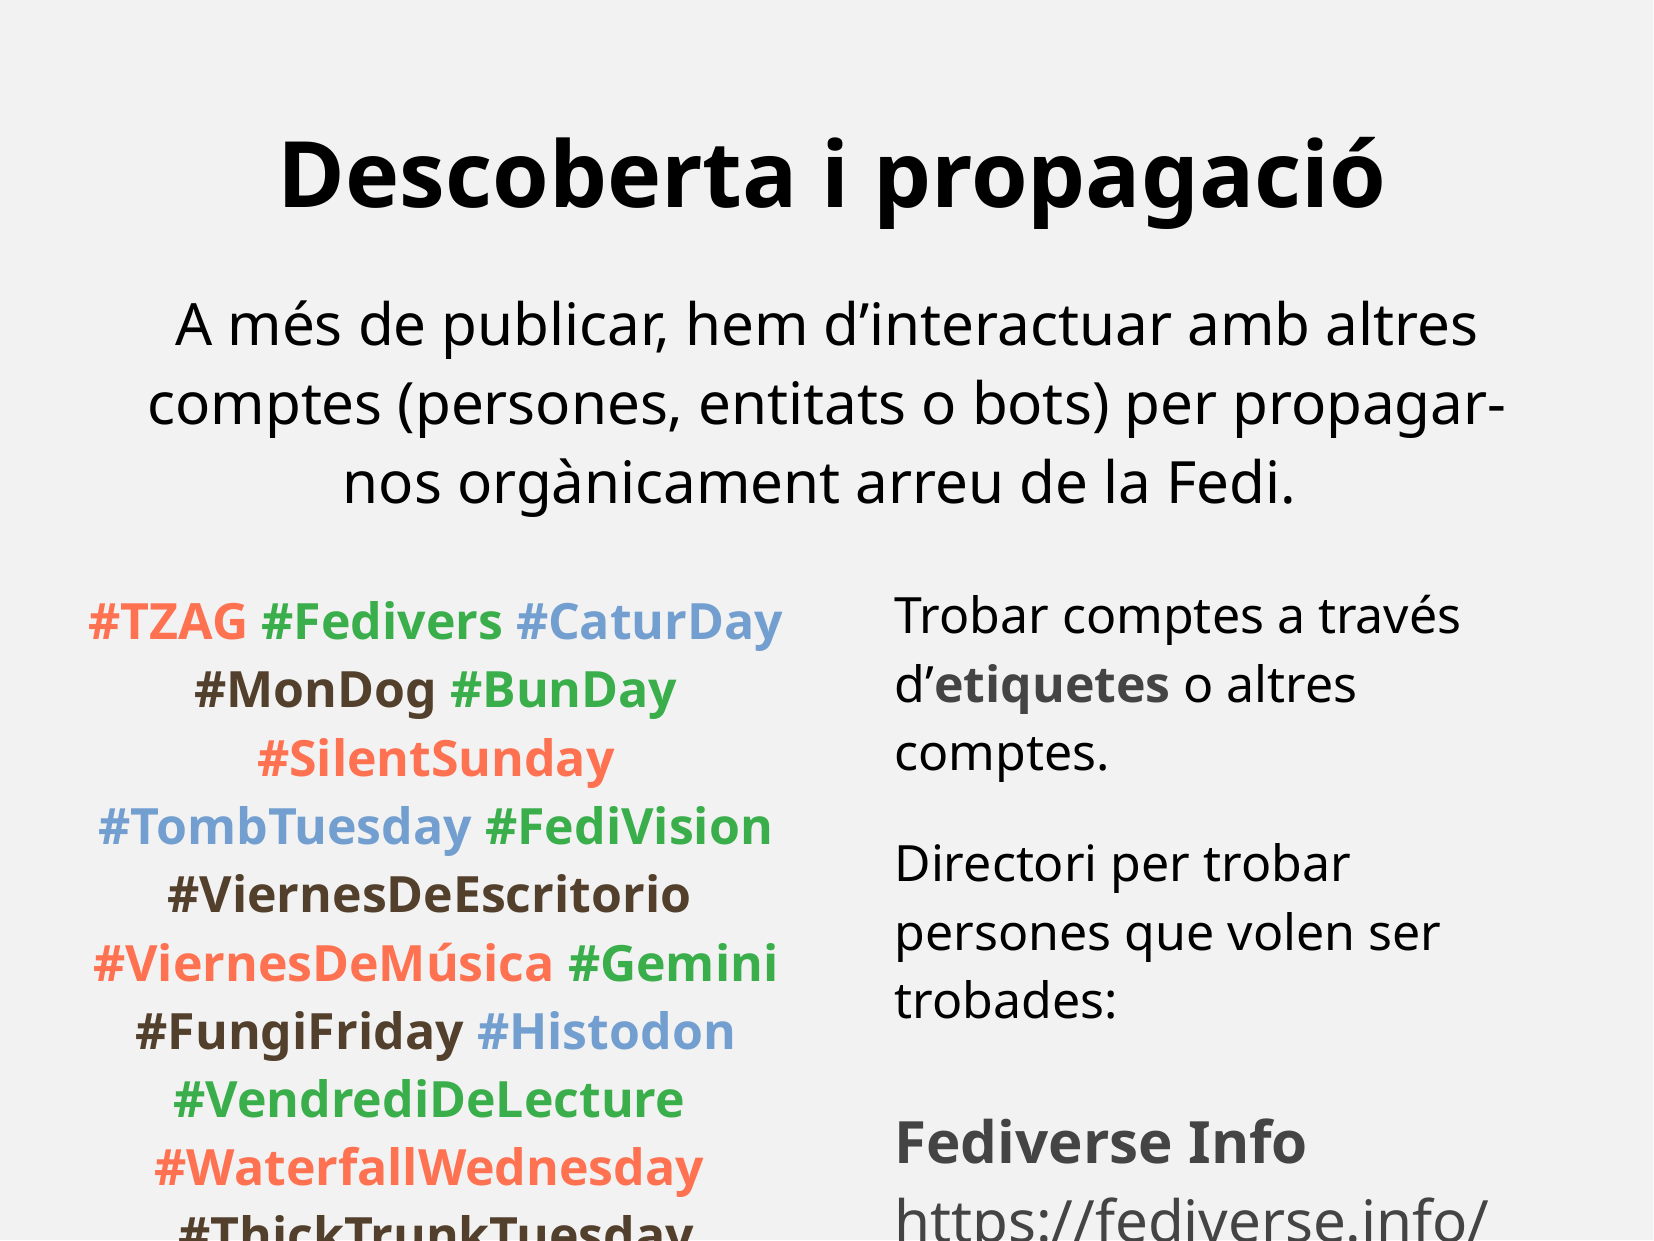

# Descoberta i propagació
A més de publicar, hem d’interactuar amb altres comptes (persones, entitats o bots) per propagar-nos orgànicament arreu de la Fedi.
Trobar comptes a través d’etiquetes o altres comptes.
#TZAG #Fedivers #CaturDay #MonDog #BunDay #SilentSunday #TombTuesday #FediVision #ViernesDeEscritorio
#ViernesDeMúsica #Gemini
#FungiFriday #Histodon
#VendrediDeLecture
#WaterfallWednesday
#ThickTrunkTuesday
Directori per trobar persones que volen ser trobades:
Fediverse Info
https://fediverse.info/